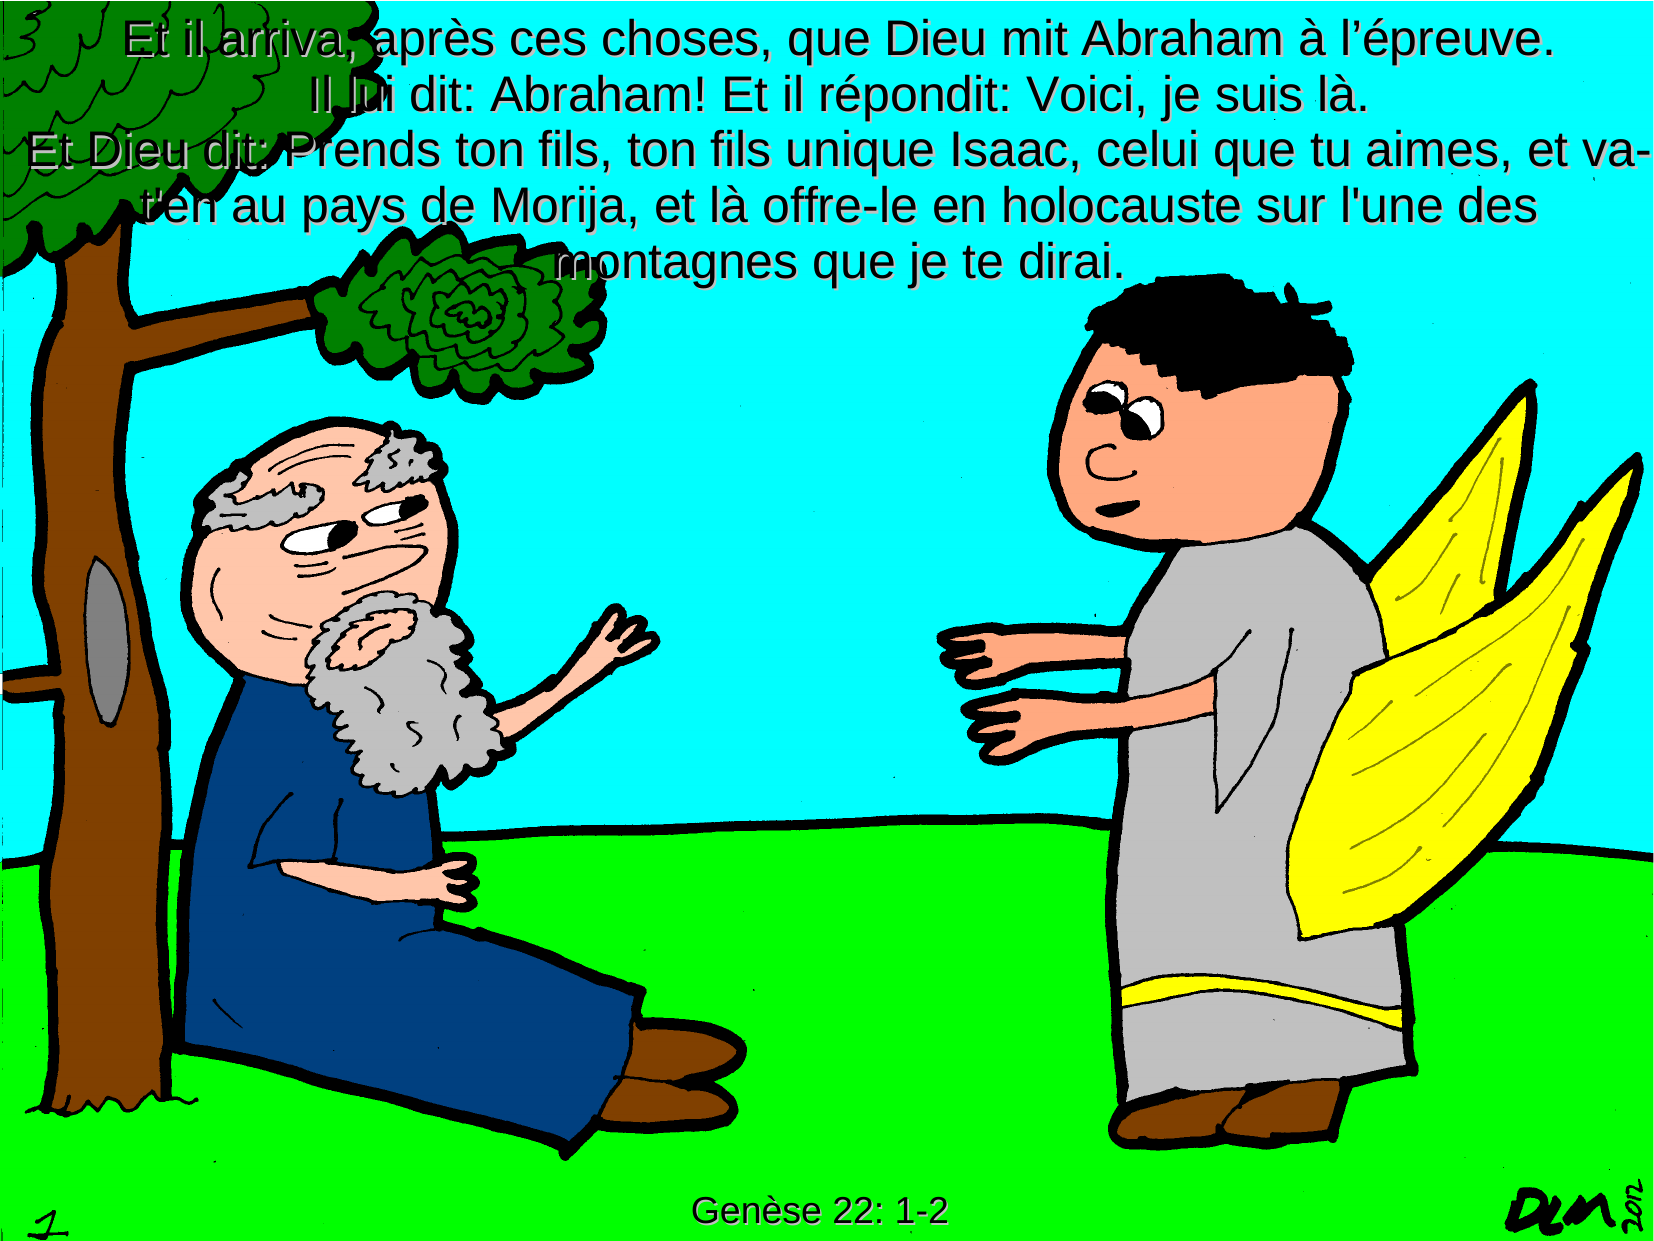

Et il arriva, après ces choses, que Dieu mit Abraham à l’épreuve.
Il lui dit: Abraham! Et il répondit: Voici, je suis là.
Et Dieu dit: Prends ton fils, ton fils unique Isaac, celui que tu aimes, et va-t'en au pays de Morija, et là offre-le en holocauste sur l'une des montagnes que je te dirai.
Genèse 22: 1-2